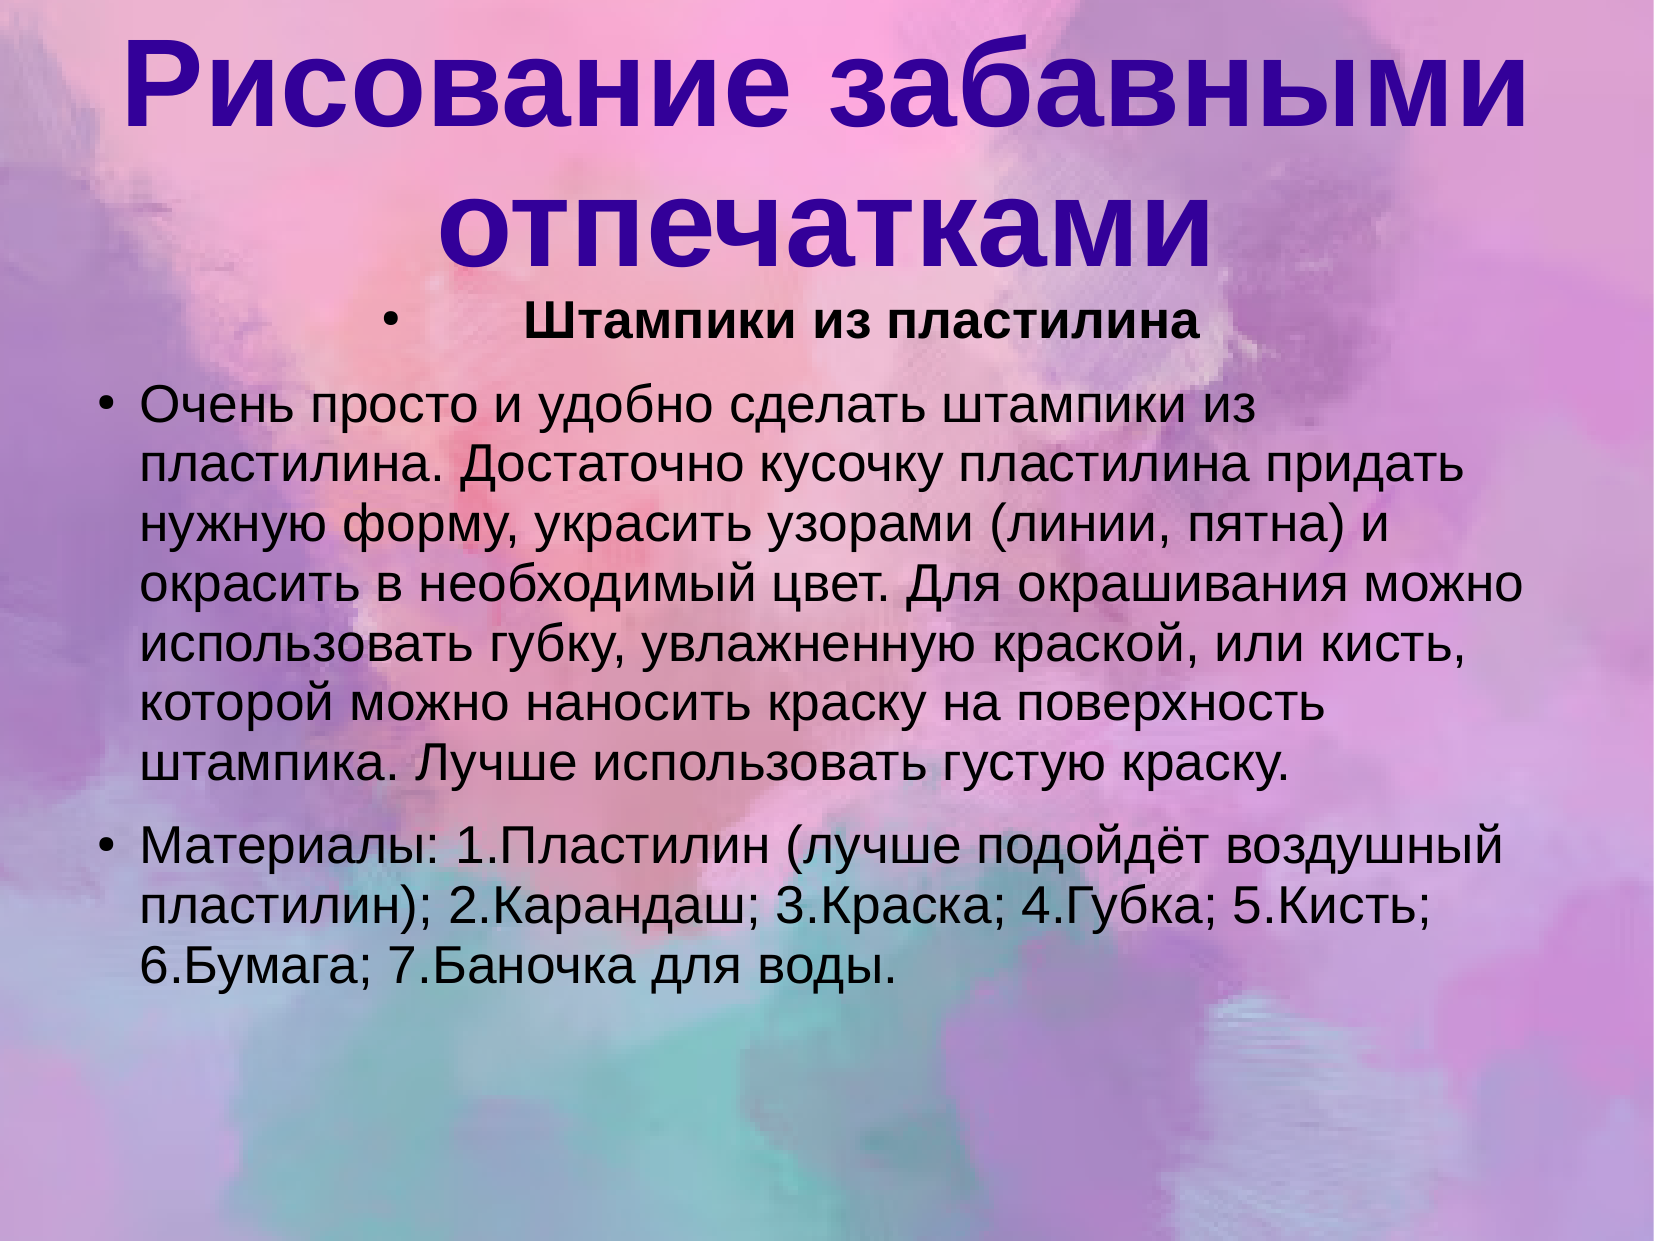

# Рисование забавными отпечатками
 Штампики из пластилина
Очень просто и удобно сделать штампики из пластилина. Достаточно кусочку пластилина придать нужную форму, украсить узорами (линии, пятна) и окрасить в необходимый цвет. Для окрашивания можно использовать губку, увлажненную краской, или кисть, которой можно наносить краску на поверхность штампика. Лучше использовать густую краску.
Материалы: 1.Пластилин (лучше подойдёт воздушный пластилин); 2.Карандаш; 3.Краска; 4.Губка; 5.Кисть; 6.Бумага; 7.Баночка для воды.